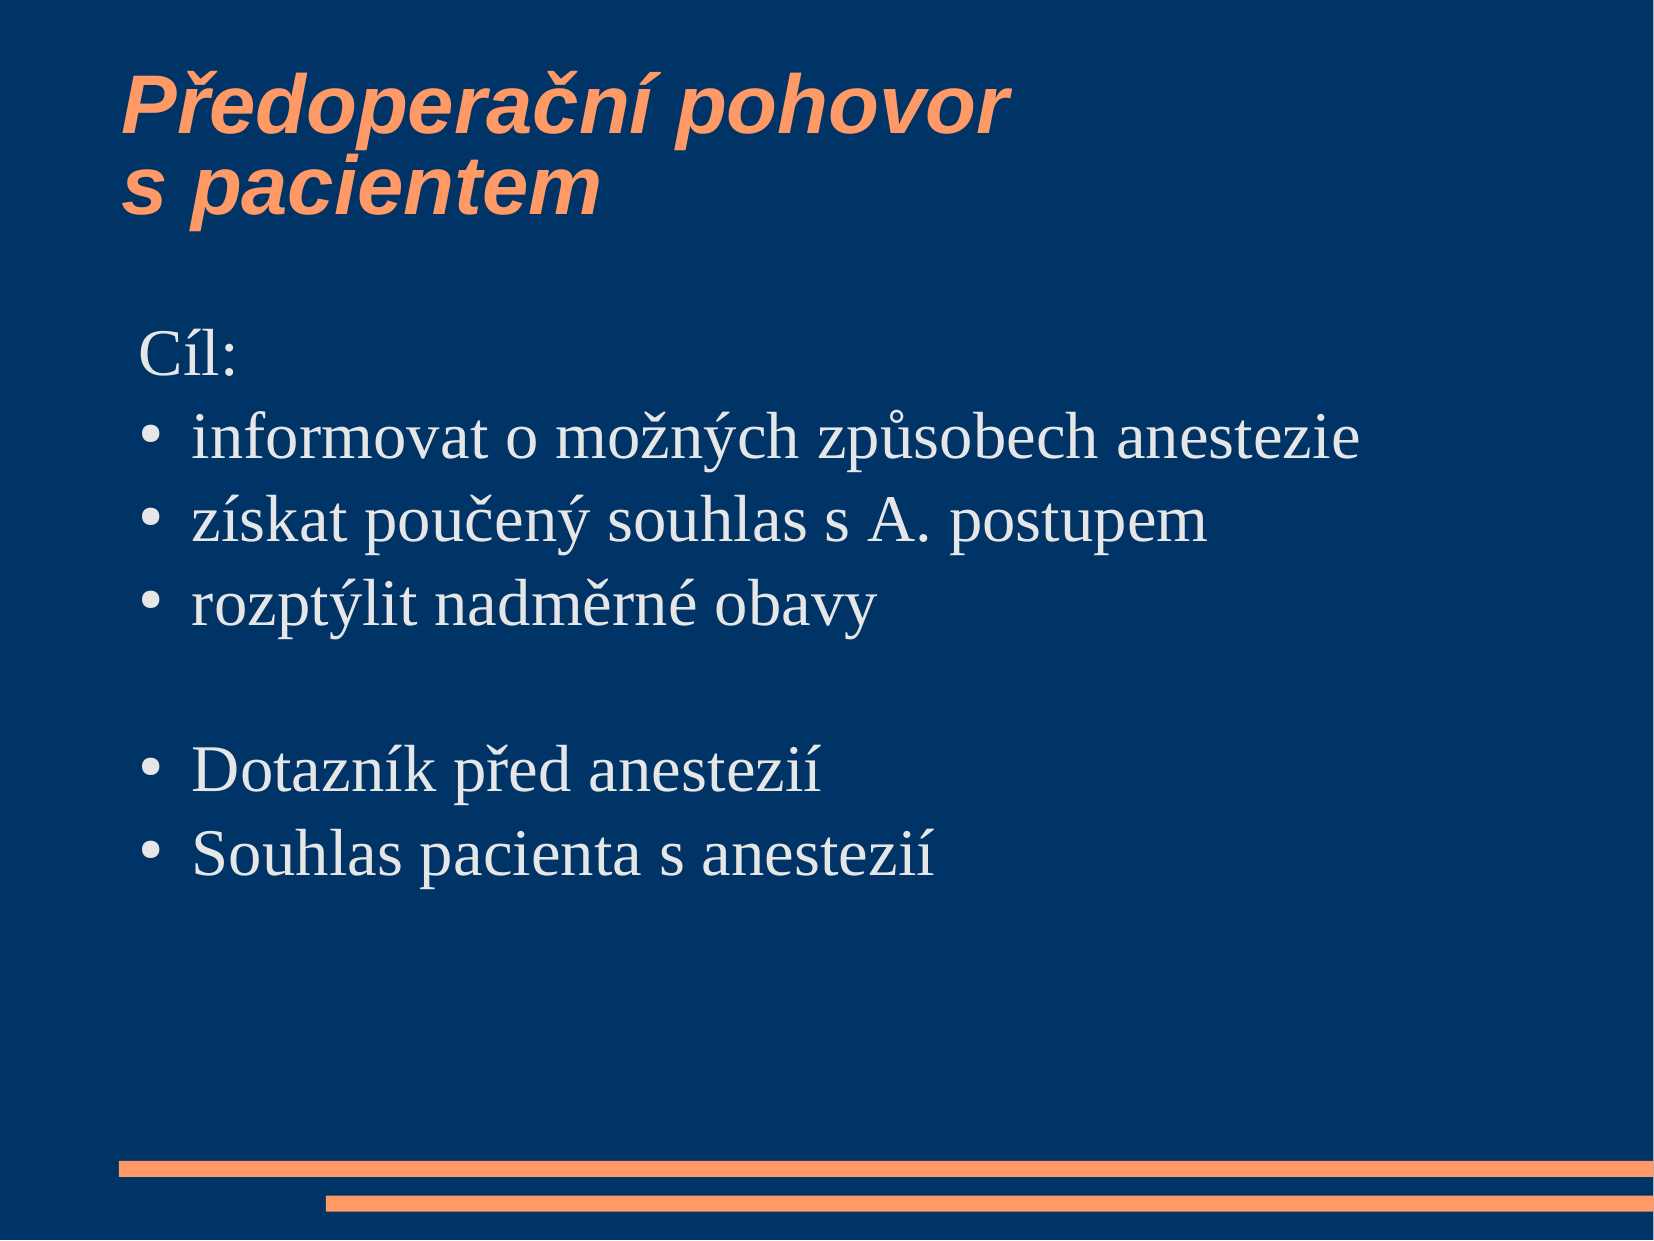

# Předoperační pohovor s pacientem
Cíl:
informovat o možných způsobech anestezie
získat poučený souhlas s A. postupem
rozptýlit nadměrné obavy
Dotazník před anestezií
Souhlas pacienta s anestezií